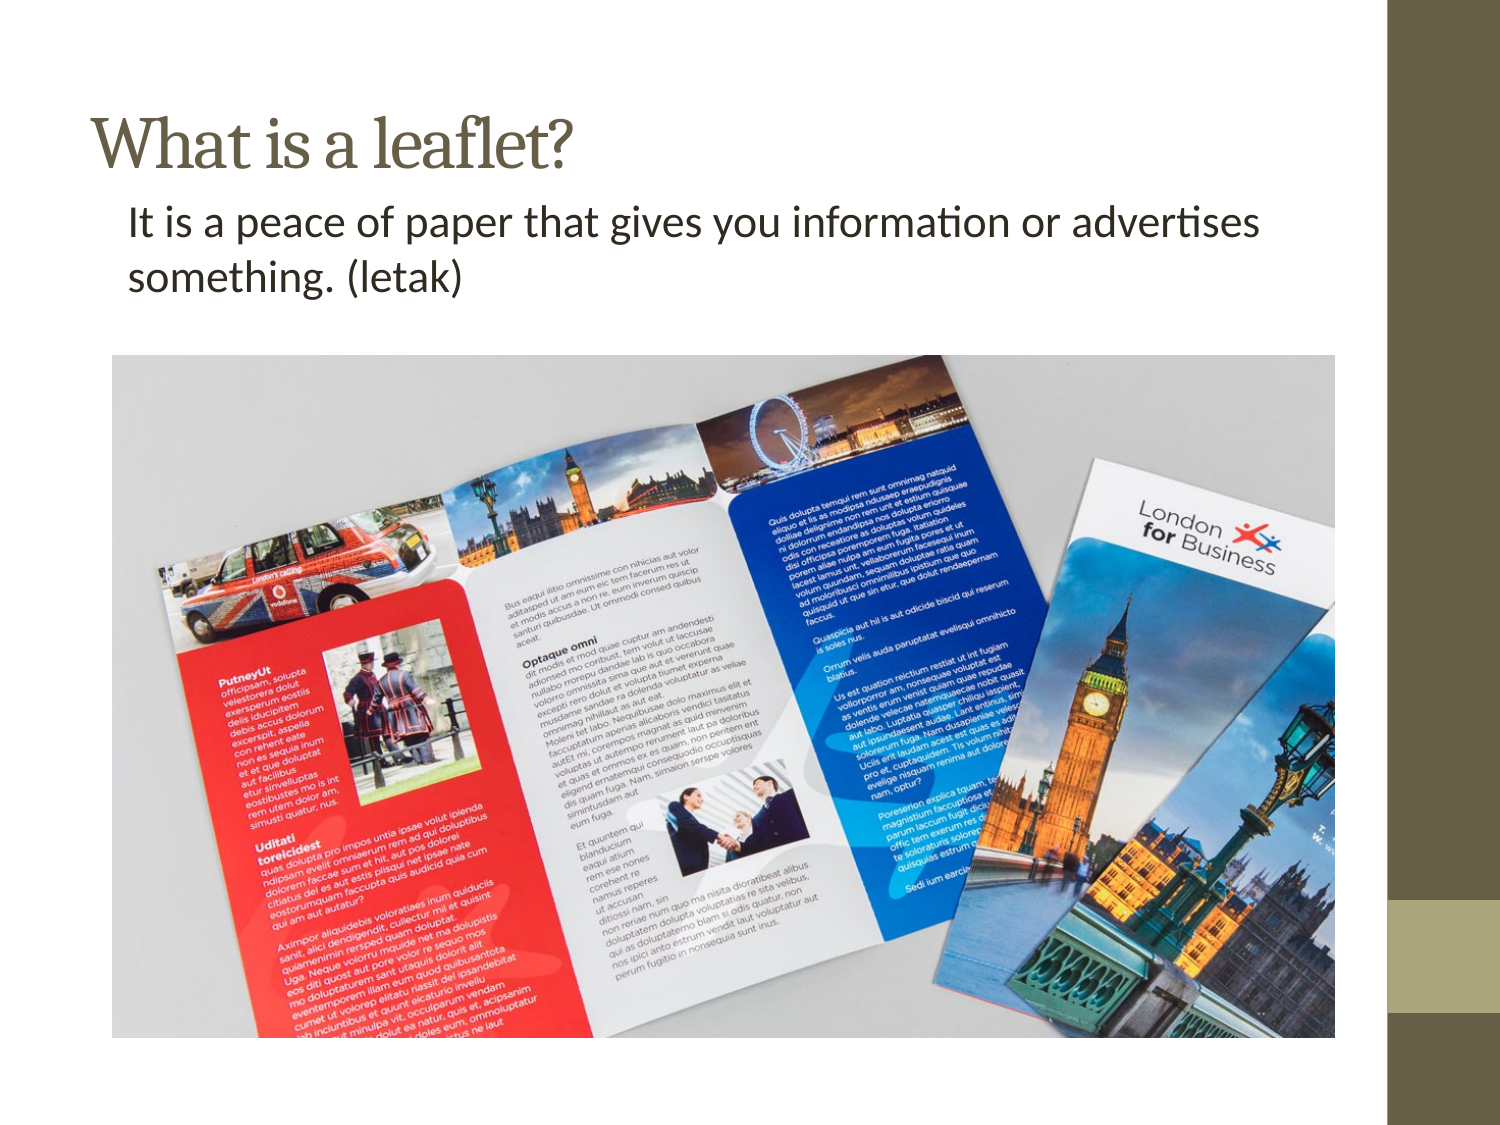

# What is a leaflet?
It is a peace of paper that gives you information or advertises something. (letak)